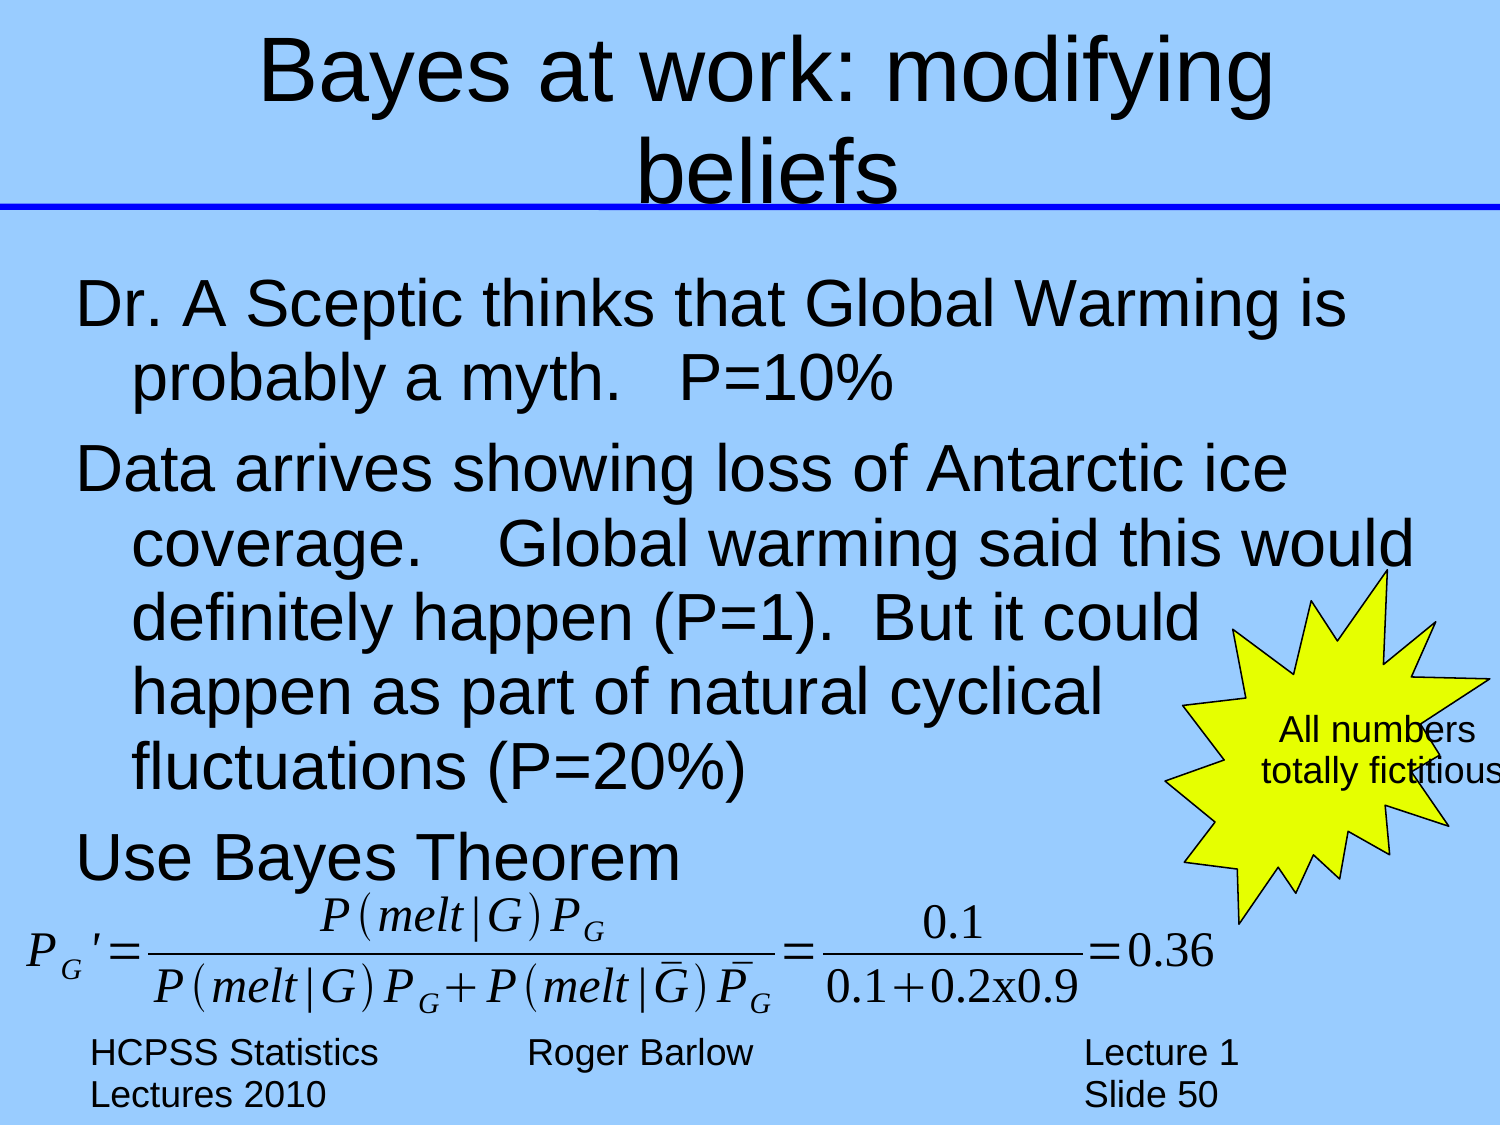

# Bayes at work: modifying beliefs
Dr. A Sceptic thinks that Global Warming is probably a myth. P=10%
Data arrives showing loss of Antarctic ice coverage. Global warming said this would definitely happen (P=1). But it could happen as part of natural cyclical fluctuations (P=20%)
Use Bayes Theorem
All numbers
totally fictitious
50